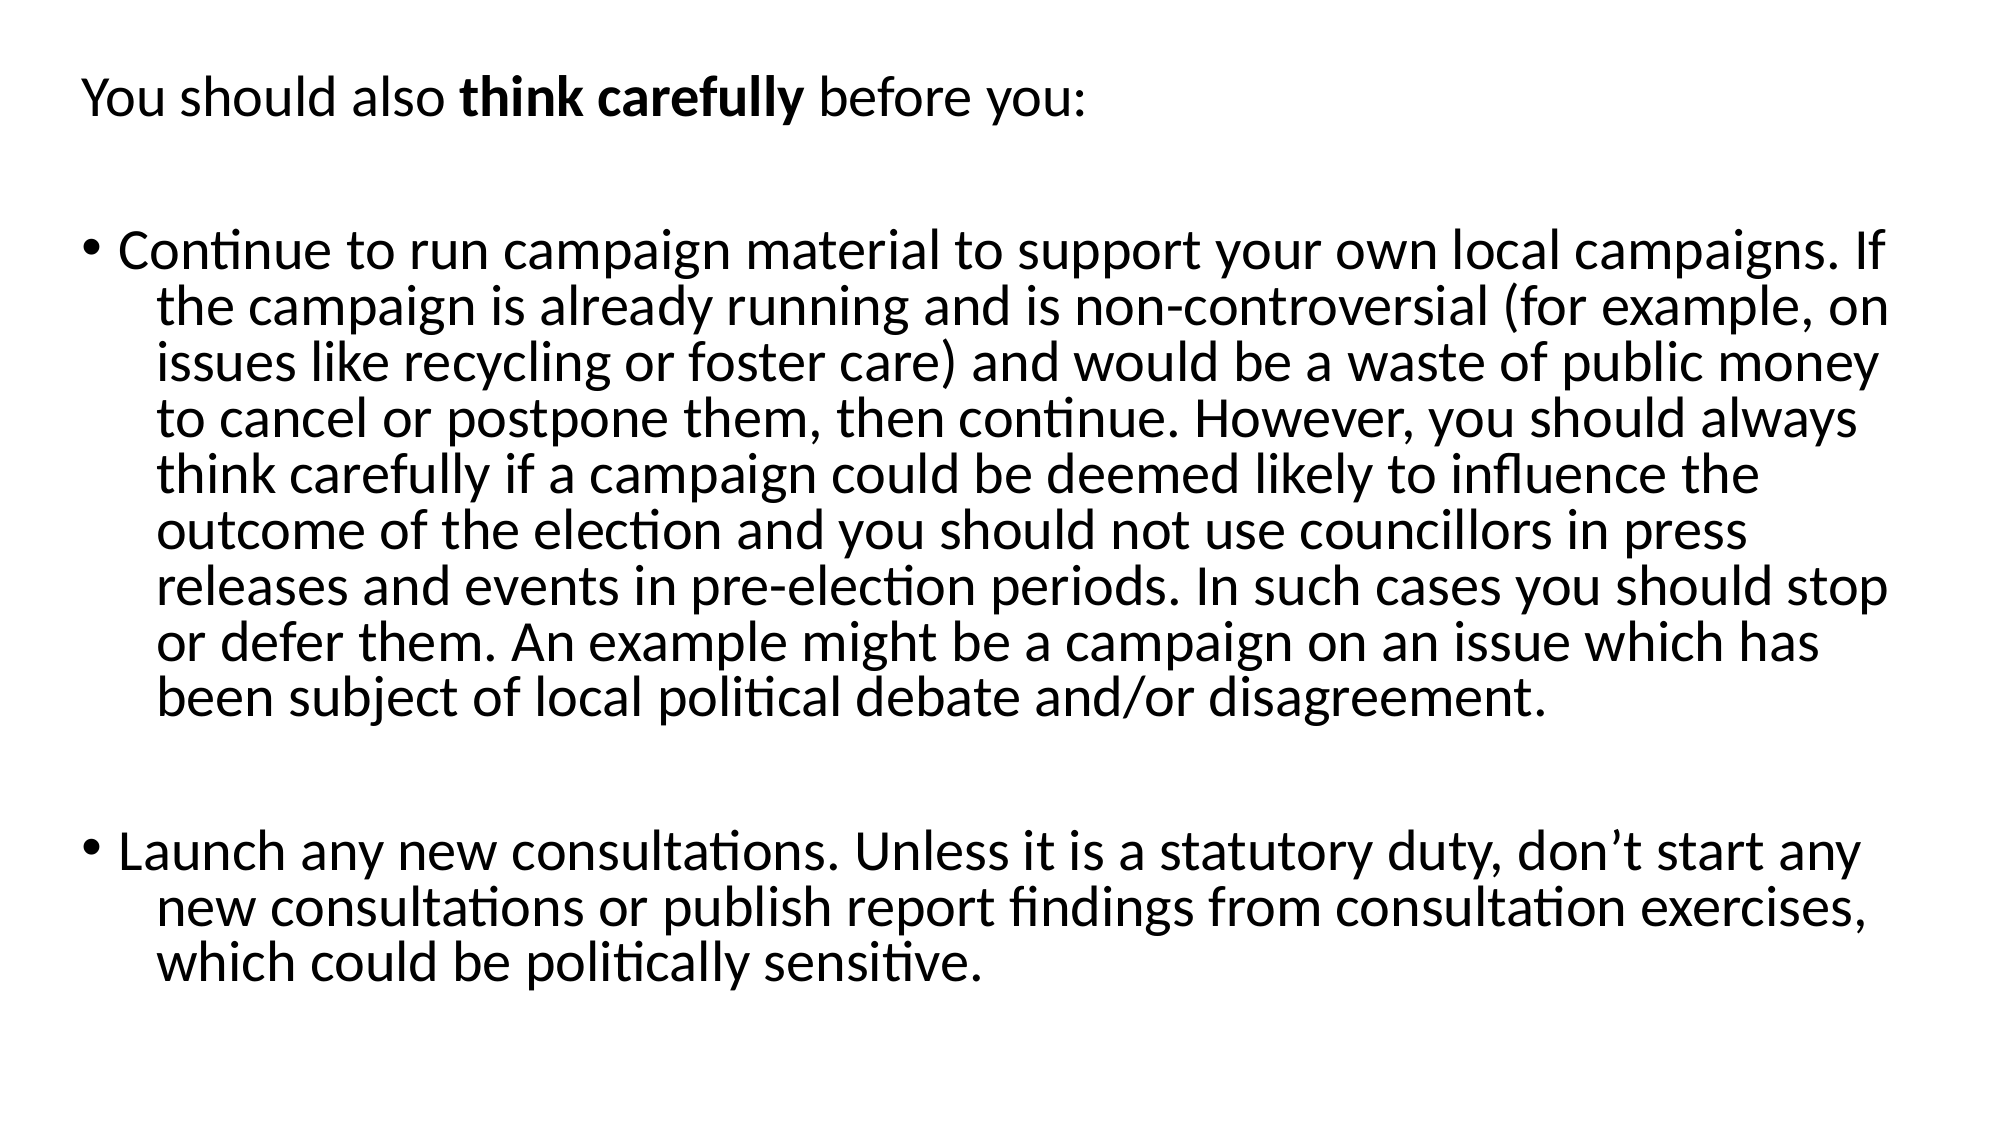

# You should also think carefully before you:
Continue to run campaign material to support your own local campaigns. If the campaign is already running and is non-controversial (for example, on issues like recycling or foster care) and would be a waste of public money to cancel or postpone them, then continue. However, you should always think carefully if a campaign could be deemed likely to influence the outcome of the election and you should not use councillors in press releases and events in pre-election periods. In such cases you should stop or defer them. An example might be a campaign on an issue which has been subject of local political debate and/or disagreement.
Launch any new consultations. Unless it is a statutory duty, don’t start any new consultations or publish report findings from consultation exercises, which could be politically sensitive.